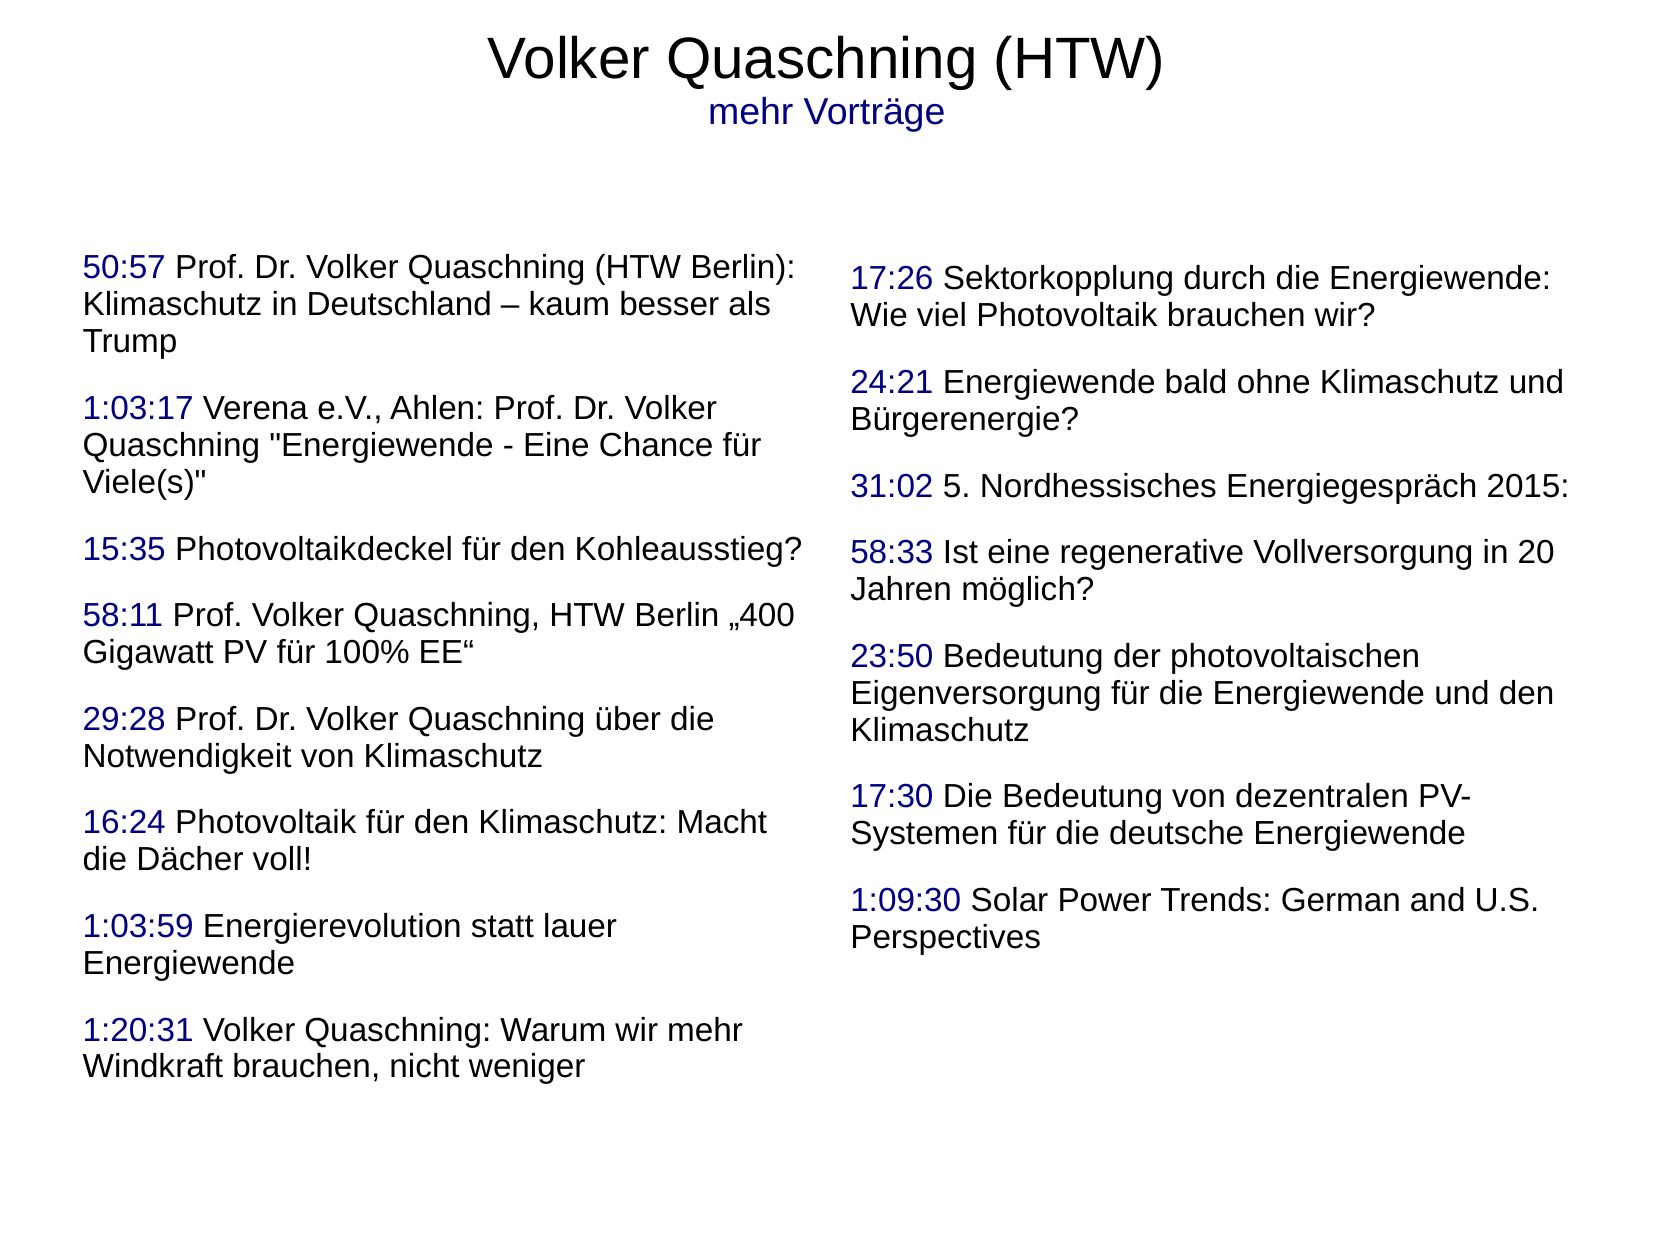

# Volker Quaschning (HTW) mehr Vorträge
50:57 Prof. Dr. Volker Quaschning (HTW Berlin): Klimaschutz in Deutschland – kaum besser als Trump
1:03:17 Verena e.V., Ahlen: Prof. Dr. Volker Quaschning "Energiewende - Eine Chance für Viele(s)"
15:35 Photovoltaikdeckel für den Kohleausstieg?
58:11 Prof. Volker Quaschning, HTW Berlin „400 Gigawatt PV für 100% EE“
29:28 Prof. Dr. Volker Quaschning über die Notwendigkeit von Klimaschutz
16:24 Photovoltaik für den Klimaschutz: Macht die Dächer voll!
1:03:59 Energierevolution statt lauer Energiewende
1:20:31 Volker Quaschning: Warum wir mehr Windkraft brauchen, nicht weniger
17:26 Sektorkopplung durch die Energiewende: Wie viel Photovoltaik brauchen wir?
24:21 Energiewende bald ohne Klimaschutz und Bürgerenergie?
31:02 5. Nordhessisches Energiegespräch 2015:
58:33 Ist eine regenerative Vollversorgung in 20 Jahren möglich?
23:50 Bedeutung der photovoltaischen Eigenversorgung für die Energiewende und den Klimaschutz
17:30 Die Bedeutung von dezentralen PV-Systemen für die deutsche Energiewende
1:09:30 Solar Power Trends: German and U.S. Perspectives